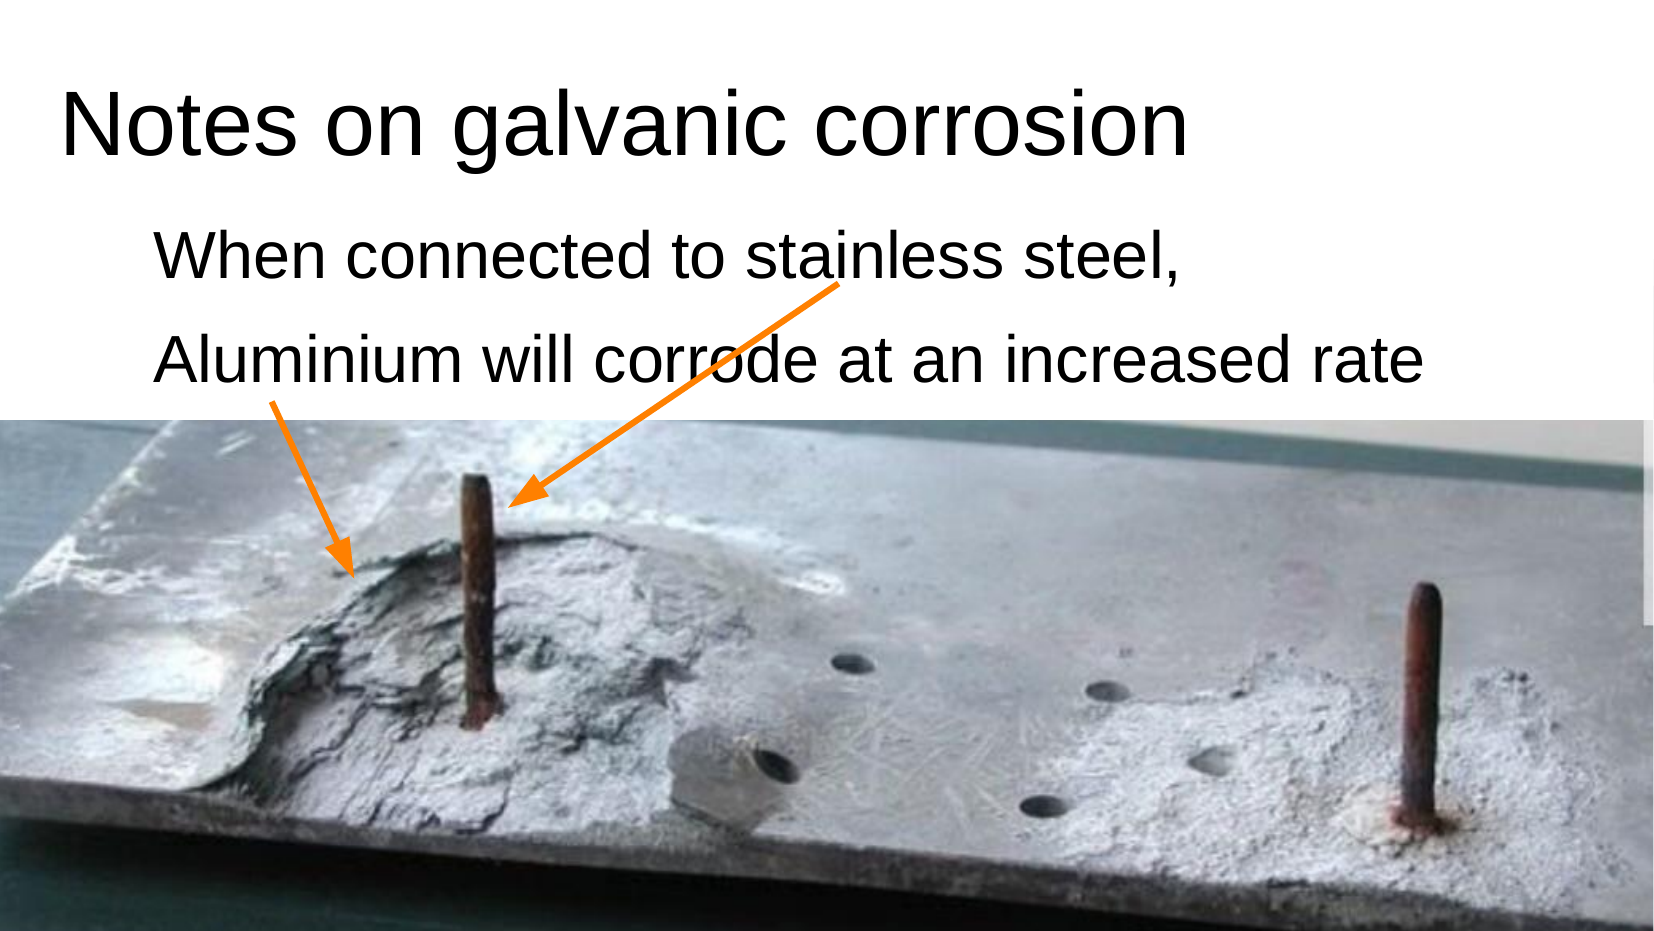

# Notes on galvanic corrosion
When connected to stainless steel,
Aluminium will corrode at an increased rate